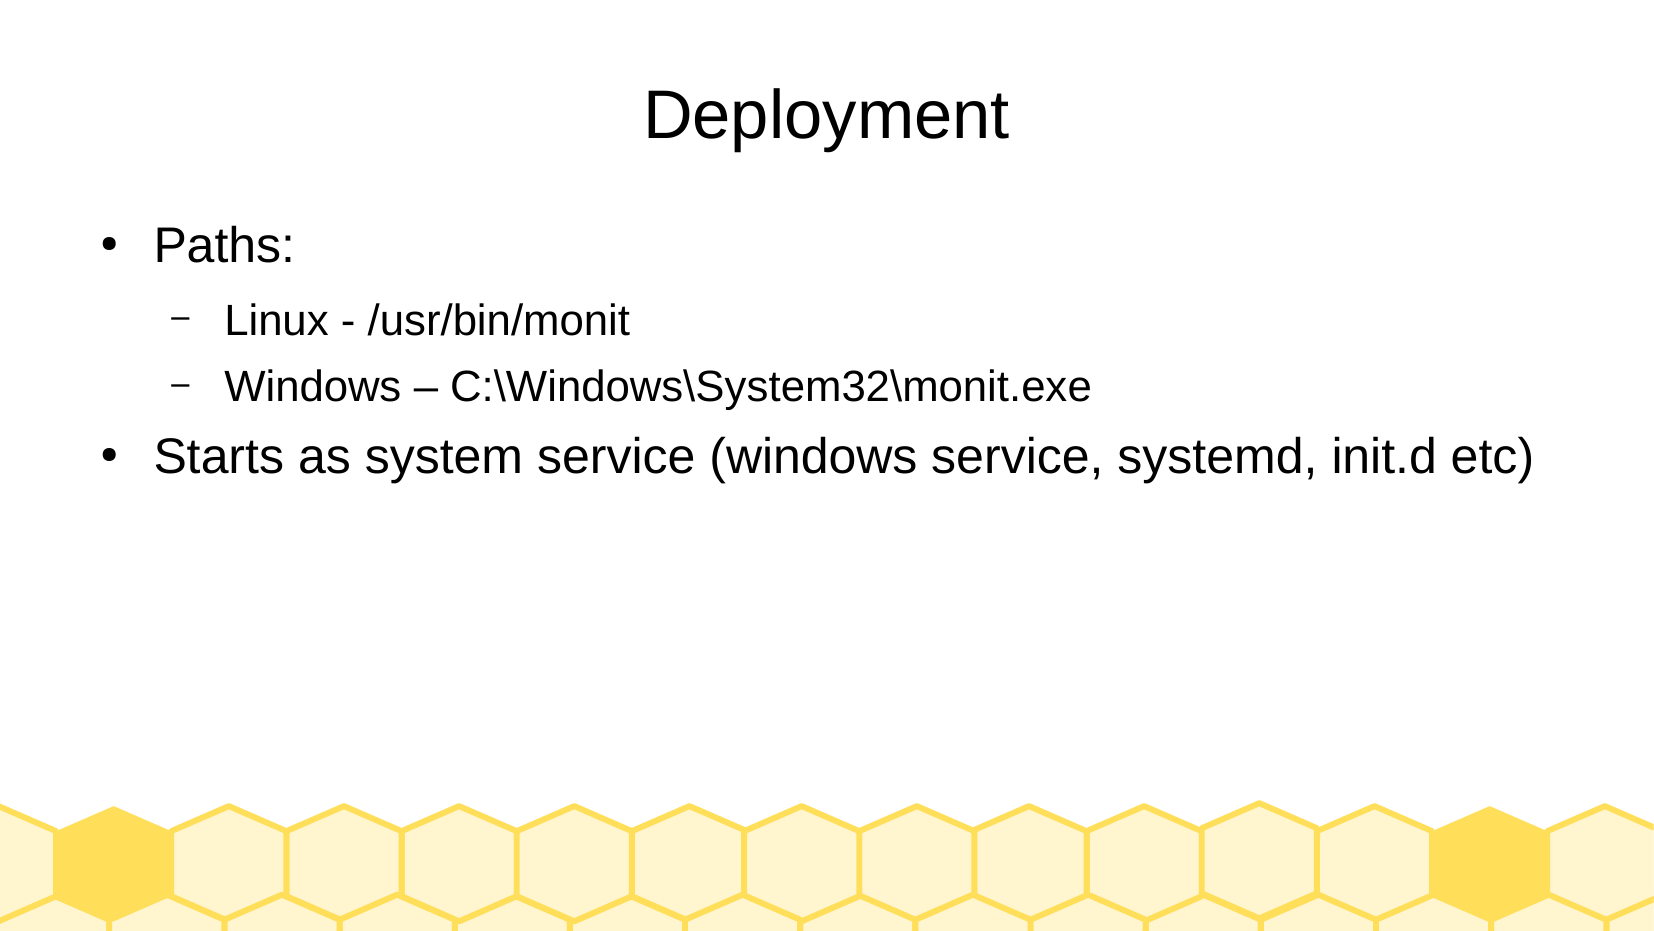

# Deployment
Paths:
Linux - /usr/bin/monit
Windows – C:\Windows\System32\monit.exe
Starts as system service (windows service, systemd, init.d etc)